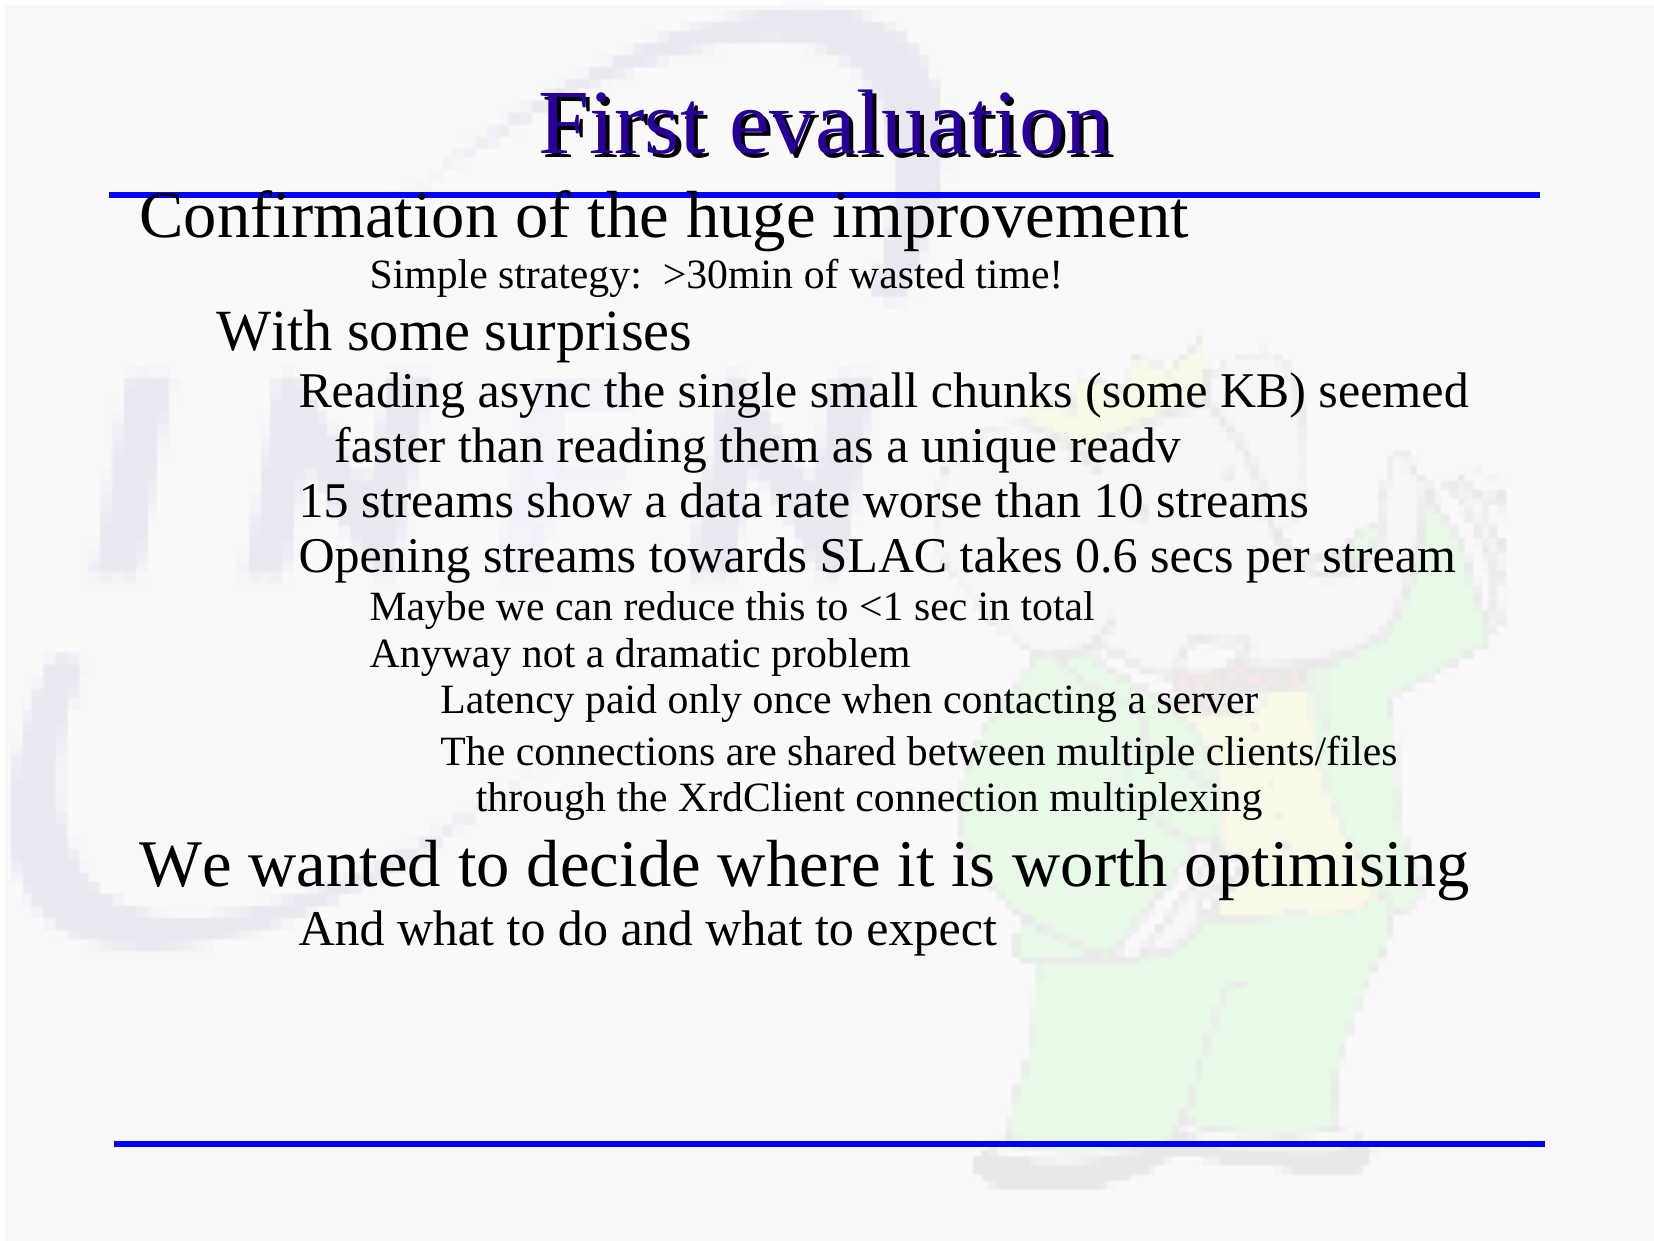

# First evaluation
Confirmation of the huge improvement
Simple strategy: >30min of wasted time!
With some surprises
Reading async the single small chunks (some KB) seemed faster than reading them as a unique readv
15 streams show a data rate worse than 10 streams
Opening streams towards SLAC takes 0.6 secs per stream
Maybe we can reduce this to <1 sec in total
Anyway not a dramatic problem
Latency paid only once when contacting a server
The connections are shared between multiple clients/files through the XrdClient connection multiplexing
We wanted to decide where it is worth optimising
And what to do and what to expect